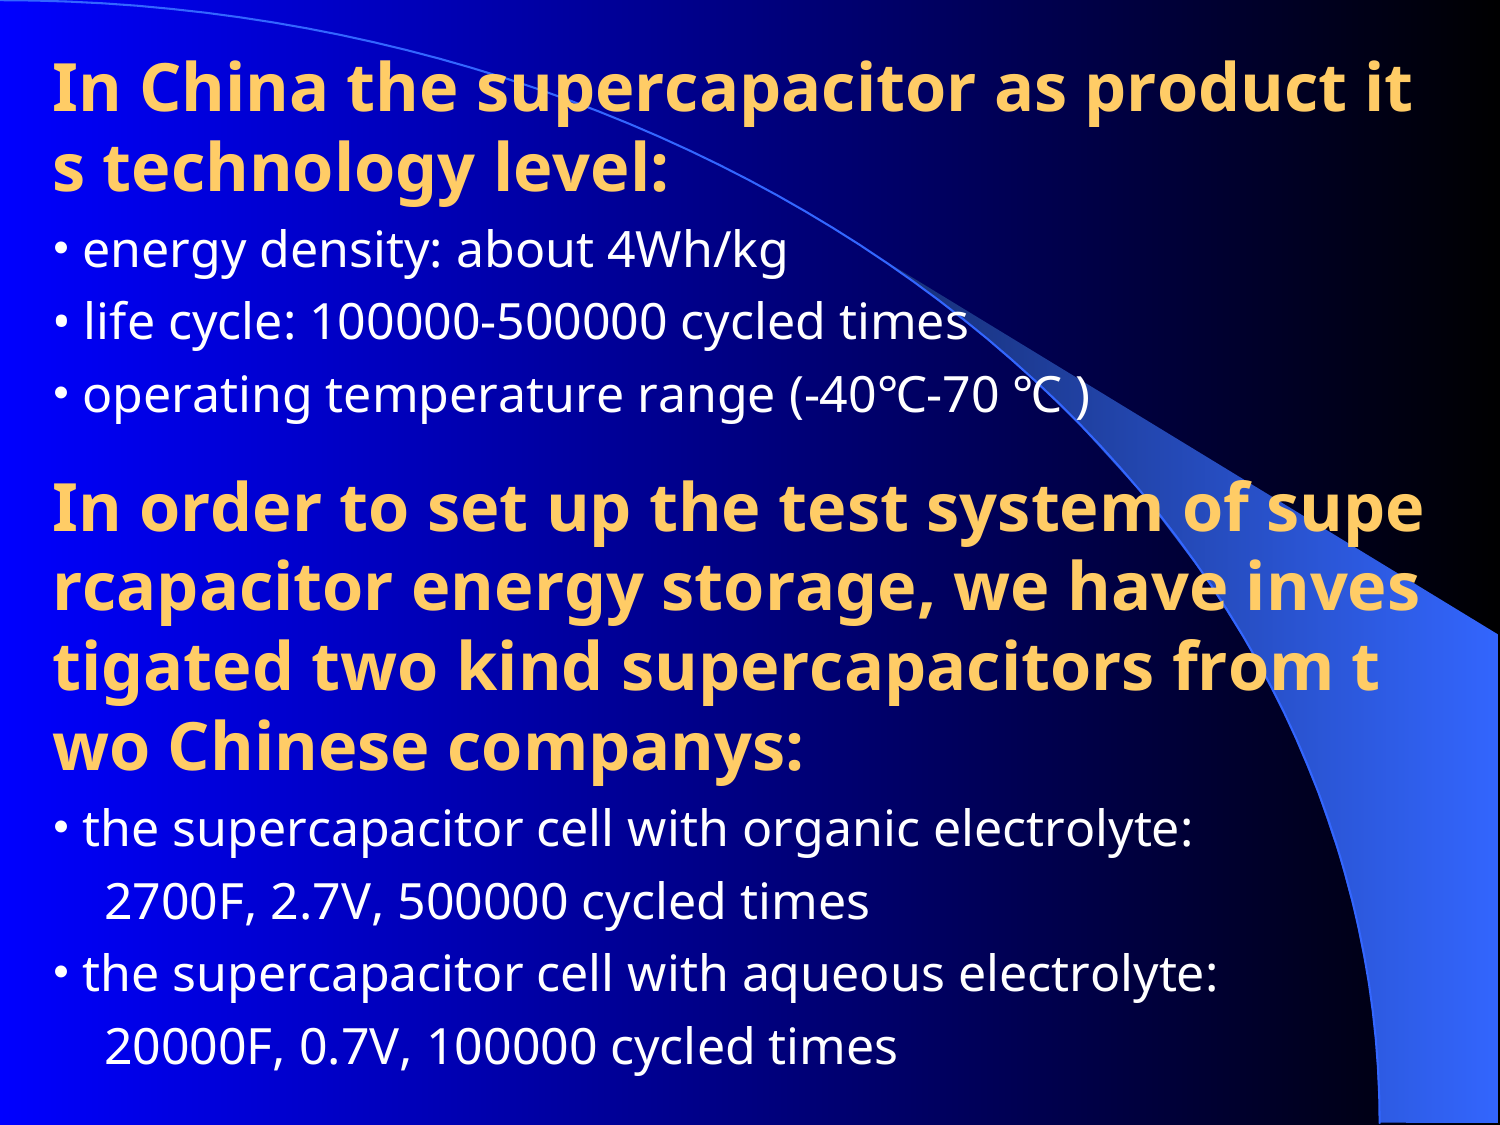

In China the supercapacitor as product its technology level:
 energy density: about 4Wh/kg
 life cycle: 100000-500000 cycled times
 operating temperature range (-40℃-70 ℃ )
In order to set up the test system of supercapacitor energy storage, we have investigated two kind supercapacitors from two Chinese companys:
 the supercapacitor cell with organic electrolyte:
 2700F, 2.7V, 500000 cycled times
 the supercapacitor cell with aqueous electrolyte:
 20000F, 0.7V, 100000 cycled times